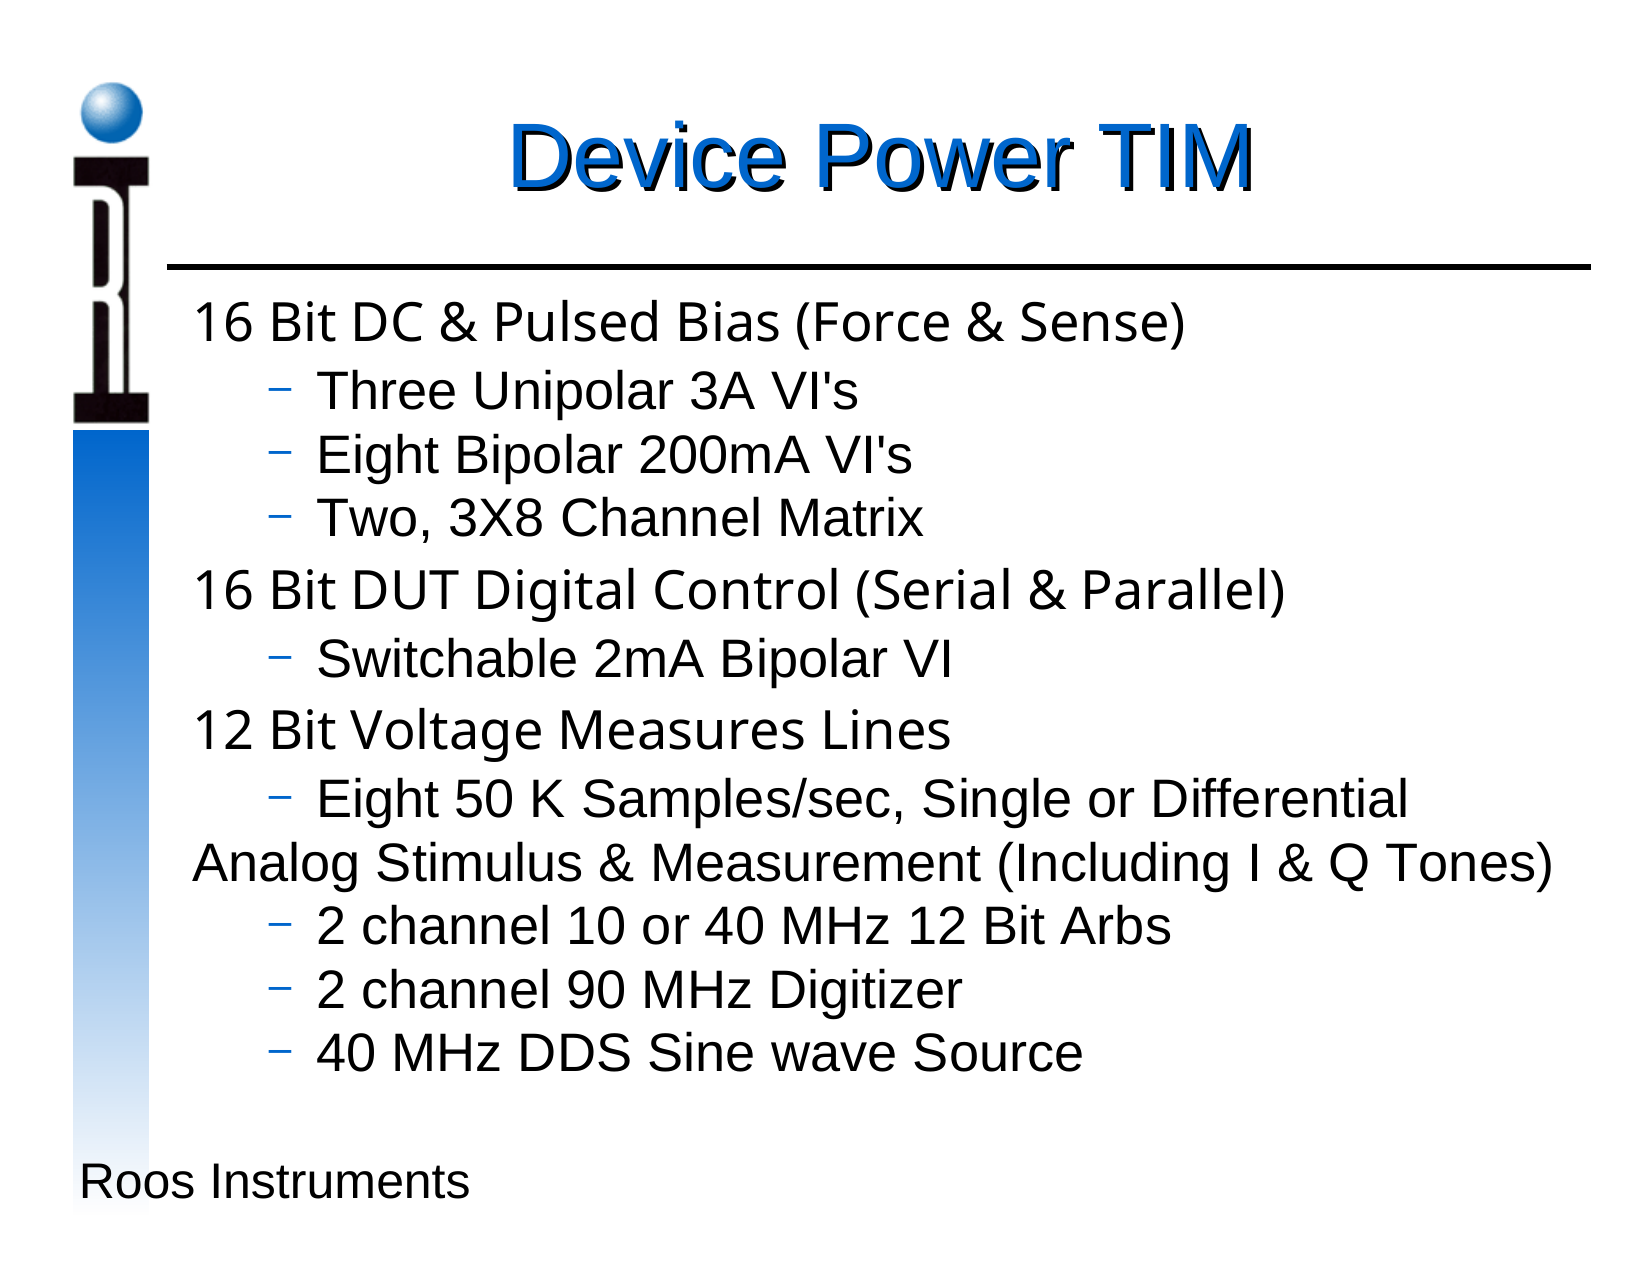

# Device Power TIM
16 Bit DC & Pulsed Bias (Force & Sense)
Three Unipolar 3A VI's
Eight Bipolar 200mA VI's
Two, 3X8 Channel Matrix
16 Bit DUT Digital Control (Serial & Parallel)
Switchable 2mA Bipolar VI
12 Bit Voltage Measures Lines
Eight 50 K Samples/sec, Single or Differential
Analog Stimulus & Measurement (Including I & Q Tones)
2 channel 10 or 40 MHz 12 Bit Arbs
2 channel 90 MHz Digitizer
40 MHz DDS Sine wave Source